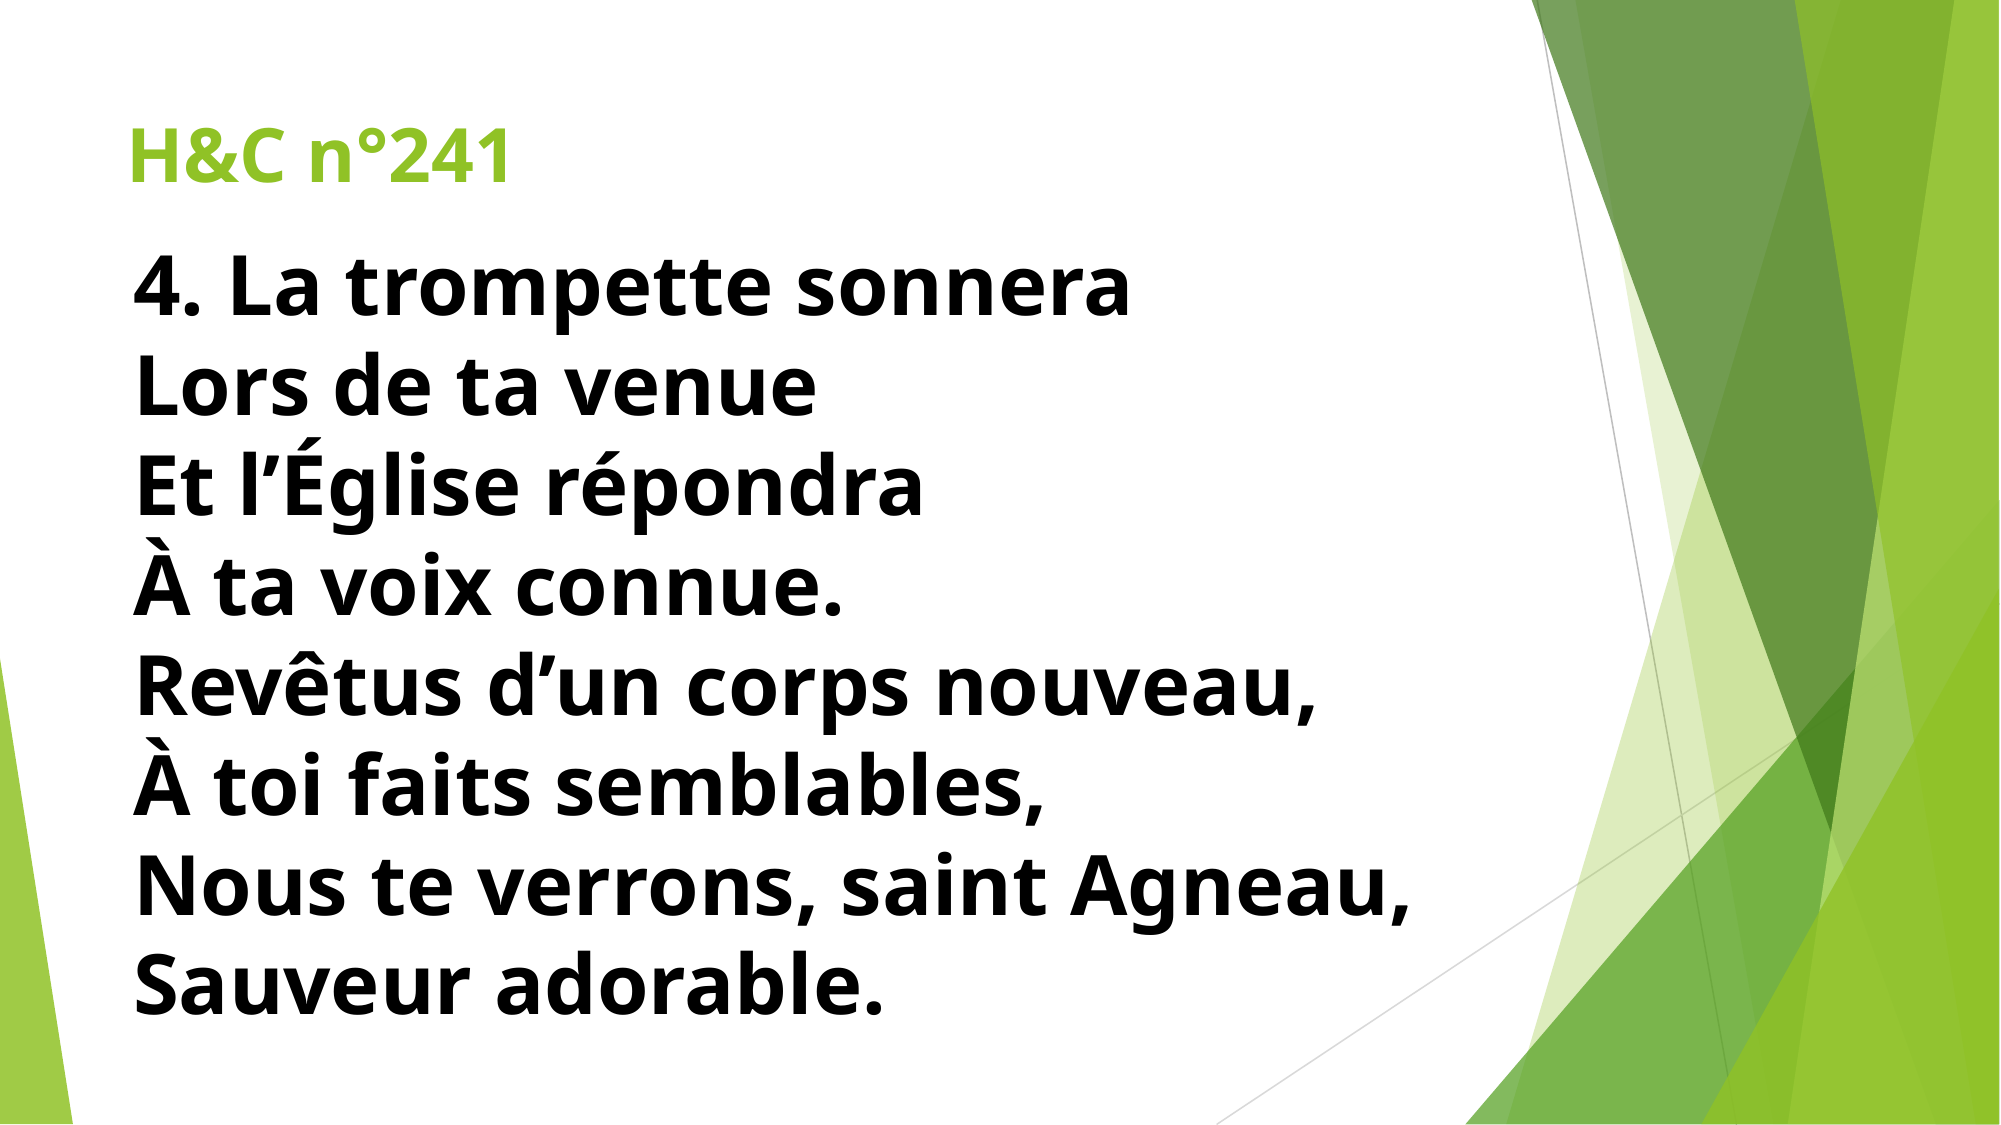

H&C n°241
4. La trompette sonnera
Lors de ta venue
Et l’Église répondra
À ta voix connue.
Revêtus d’un corps nouveau,
À toi faits semblables,
Nous te verrons, saint Agneau,
Sauveur adorable.